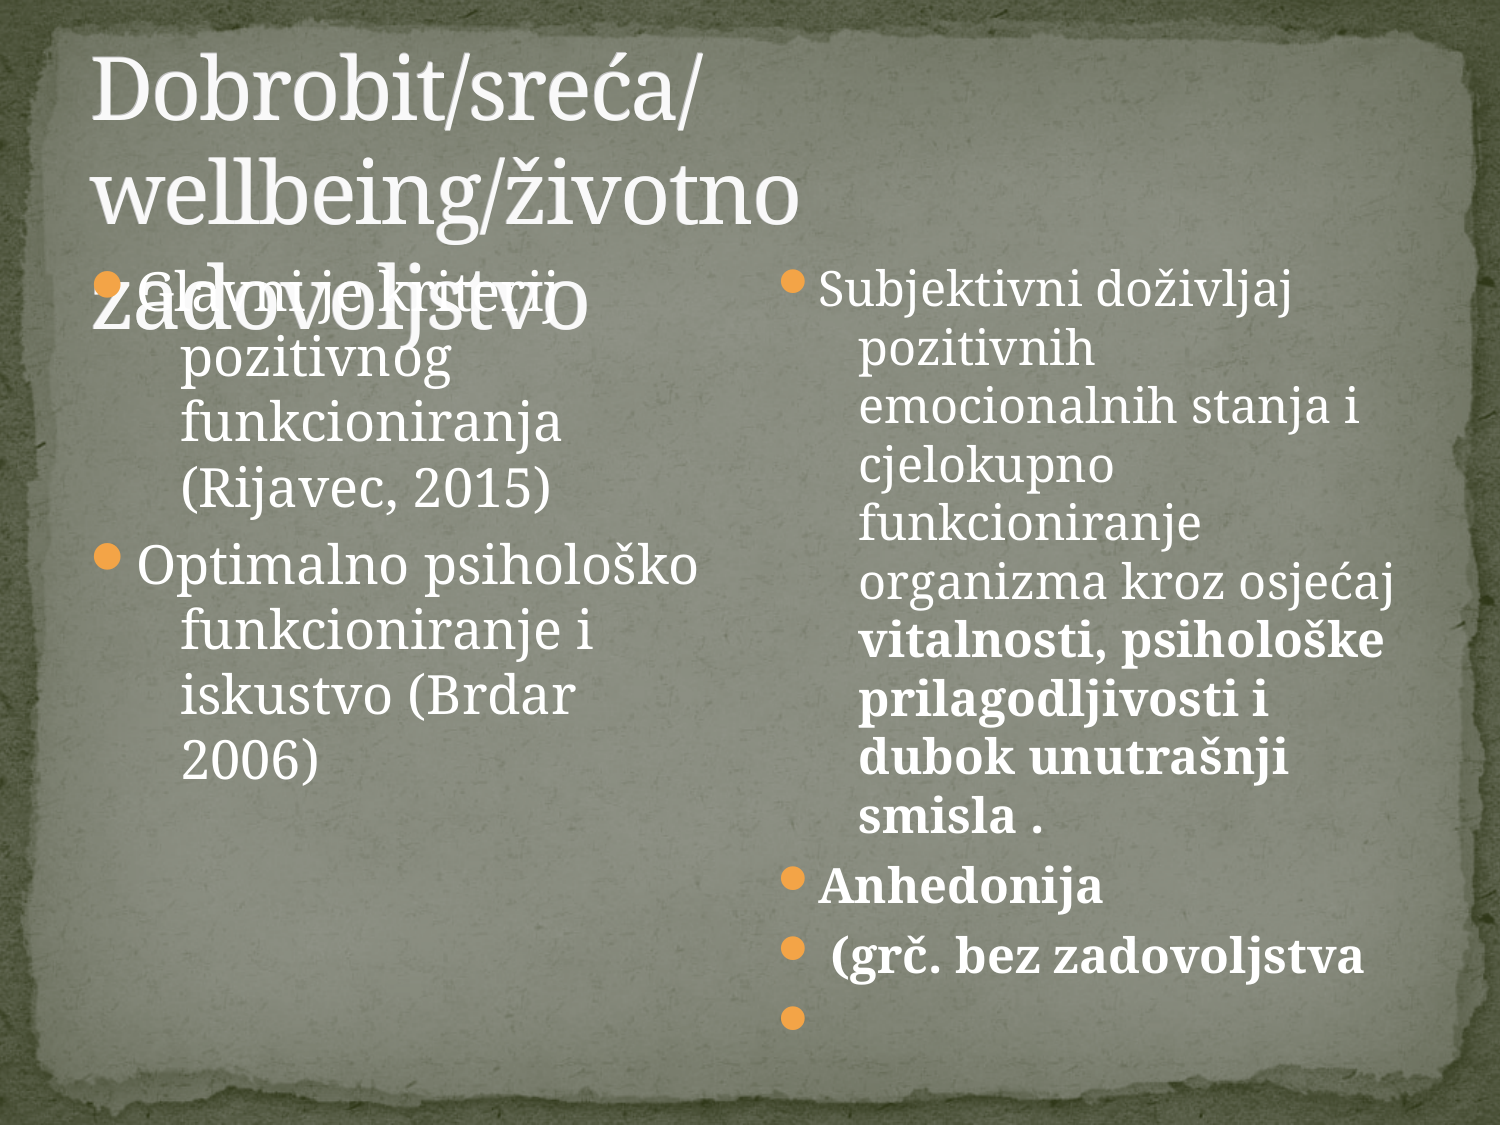

# Dobrobit/sreća/wellbeing/životno zadovoljstvo
Glavni je kriterij pozitivnog funkcioniranja (Rijavec, 2015)
Optimalno psihološko funkcioniranje i iskustvo (Brdar 2006)
Subjektivni doživljaj pozitivnih emocionalnih stanja i cjelokupno funkcioniranje organizma kroz osjećaj vitalnosti, psihološke prilagodljivosti i dubok unutrašnji smisla .
Anhedonija
 (grč. bez zadovoljstva